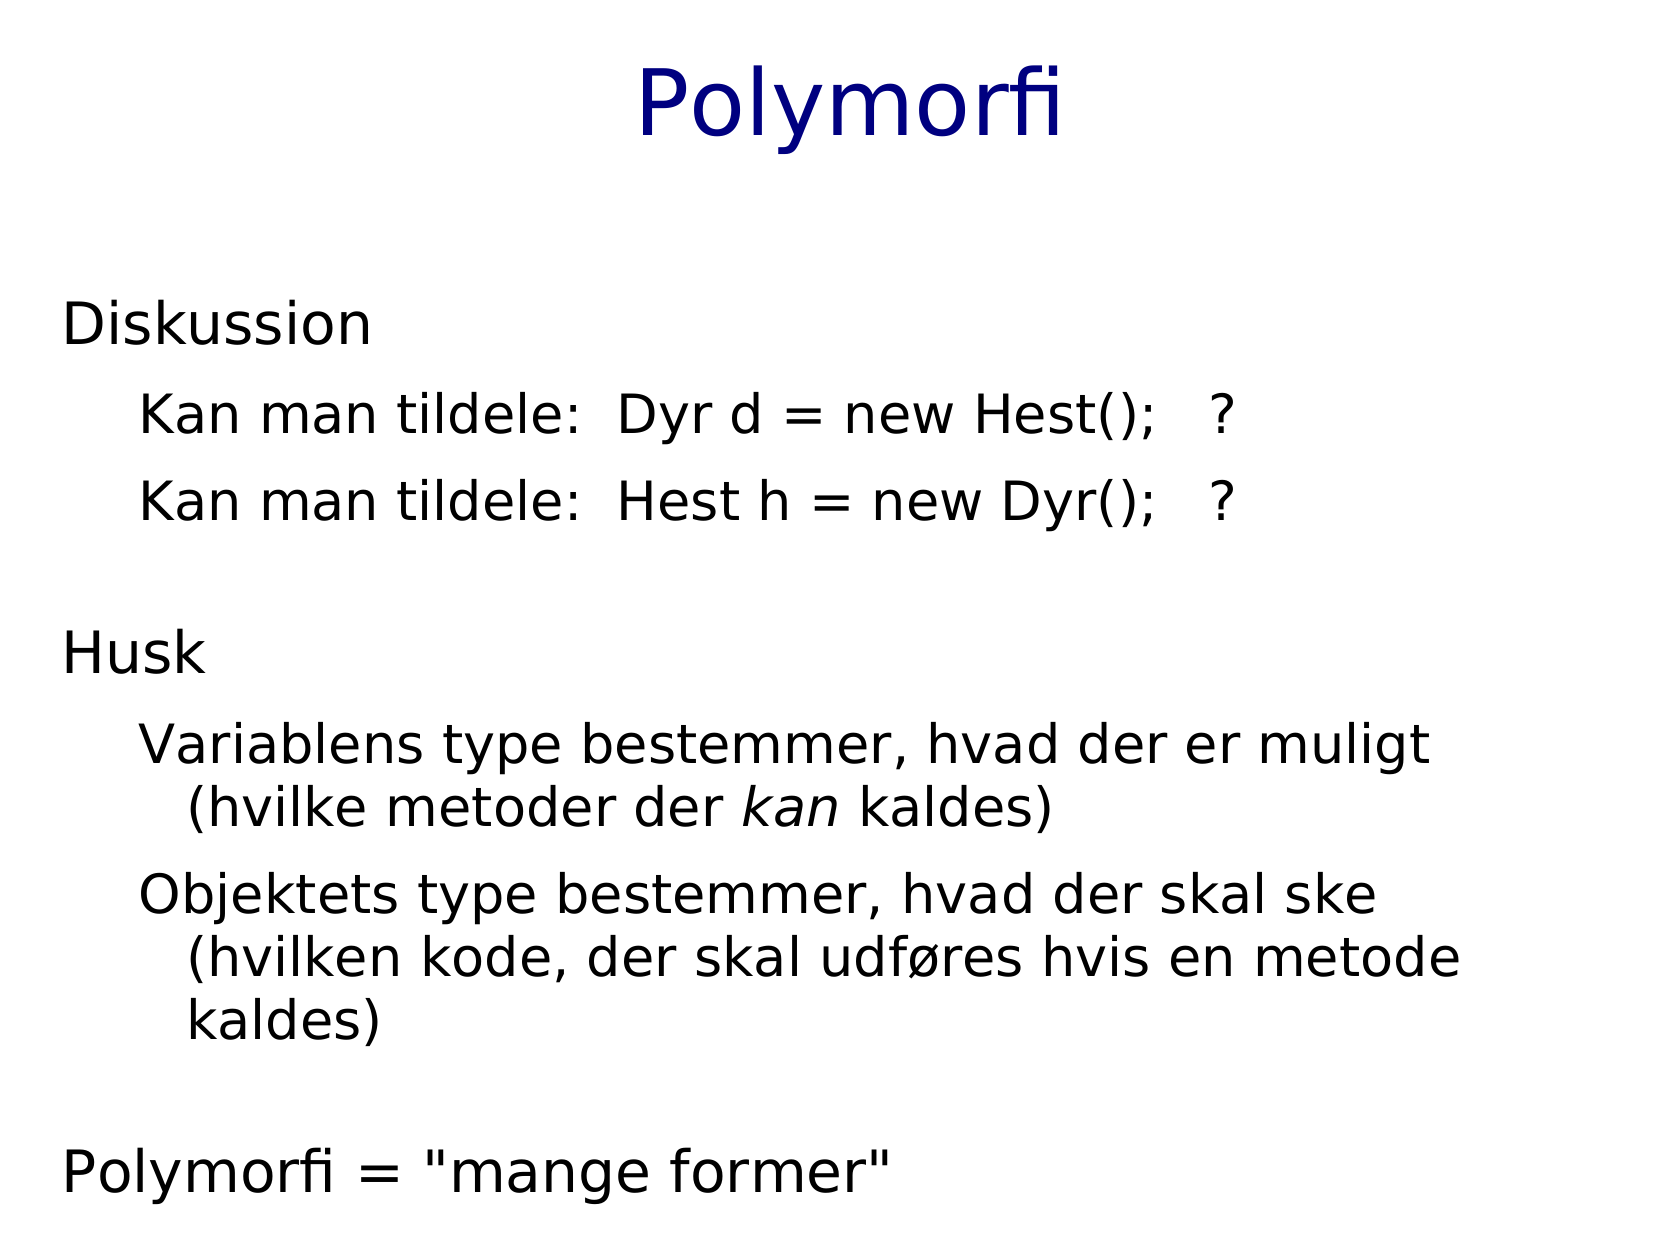

Polymorfi
# Diskussion
Kan man tildele: Dyr d = new Hest(); ?
Kan man tildele: Hest h = new Dyr(); ?
Husk
Variablens type bestemmer, hvad der er muligt (hvilke metoder der kan kaldes)
Objektets type bestemmer, hvad der skal ske
(hvilken kode, der skal udføres hvis en metode kaldes)
Polymorfi = "mange former"